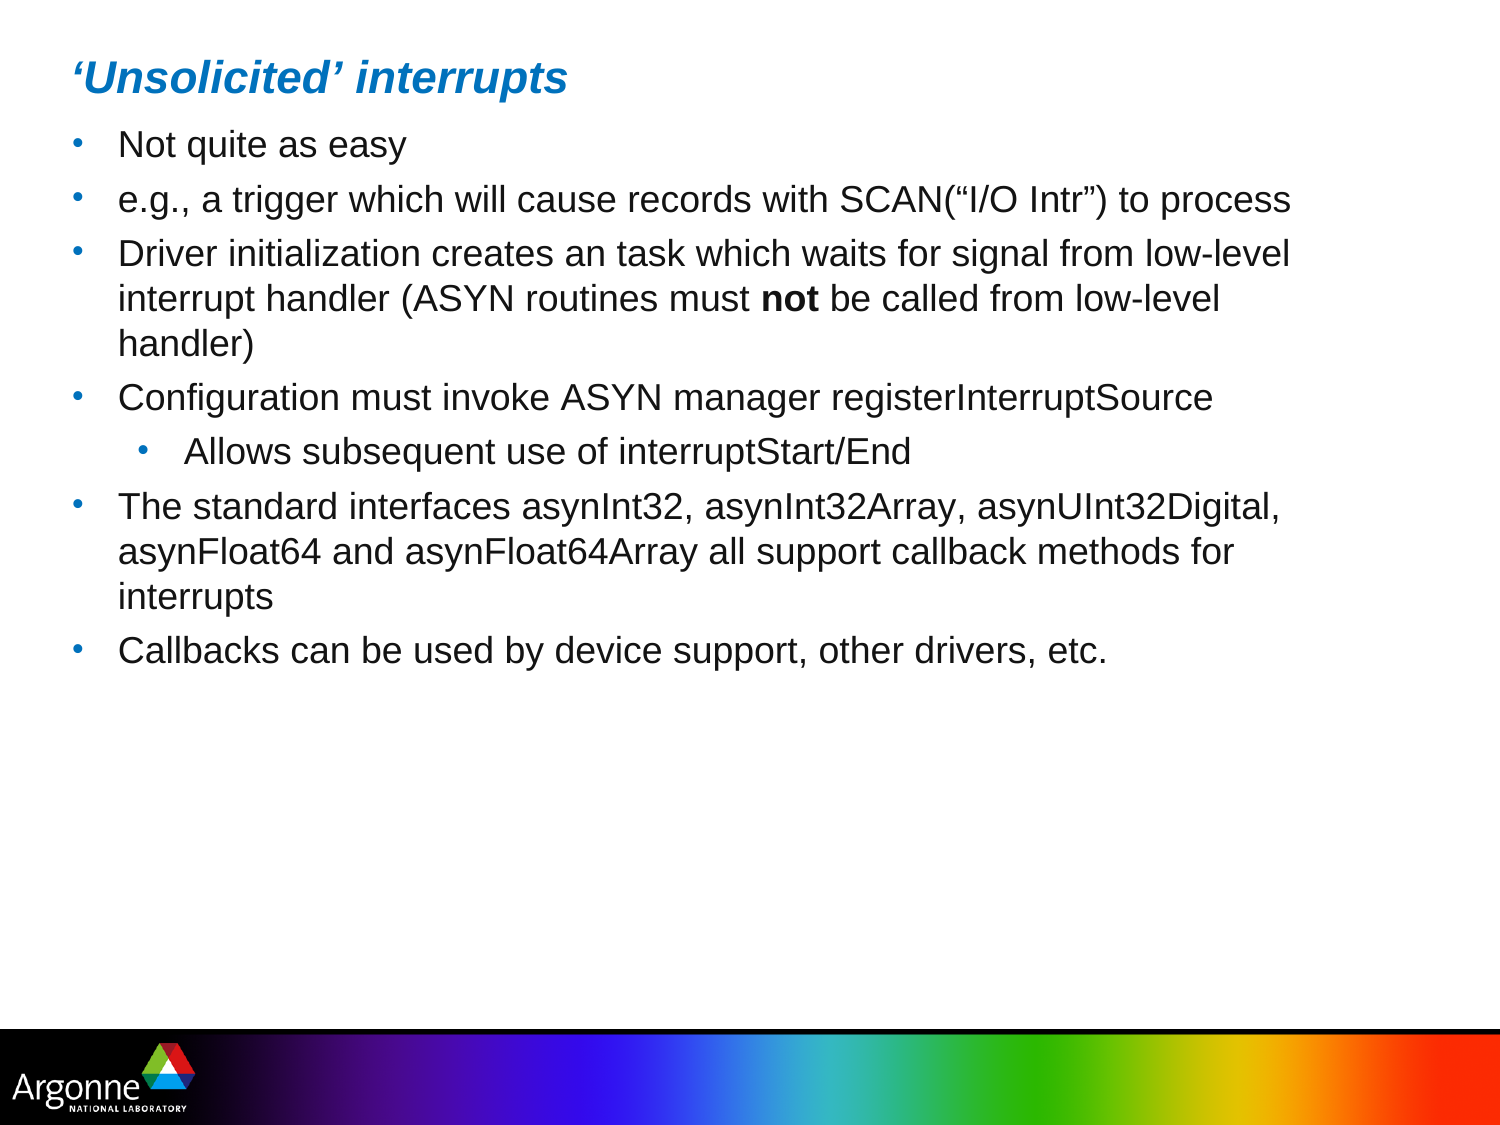

# ‘Unsolicited’ interrupts
Not quite as easy
e.g., a trigger which will cause records with SCAN(“I/O Intr”) to process
Driver initialization creates an task which waits for signal from low-level interrupt handler (ASYN routines must not be called from low-level handler)
Configuration must invoke ASYN manager registerInterruptSource
Allows subsequent use of interruptStart/End
The standard interfaces asynInt32, asynInt32Array, asynUInt32Digital, asynFloat64 and asynFloat64Array all support callback methods for interrupts
Callbacks can be used by device support, other drivers, etc.